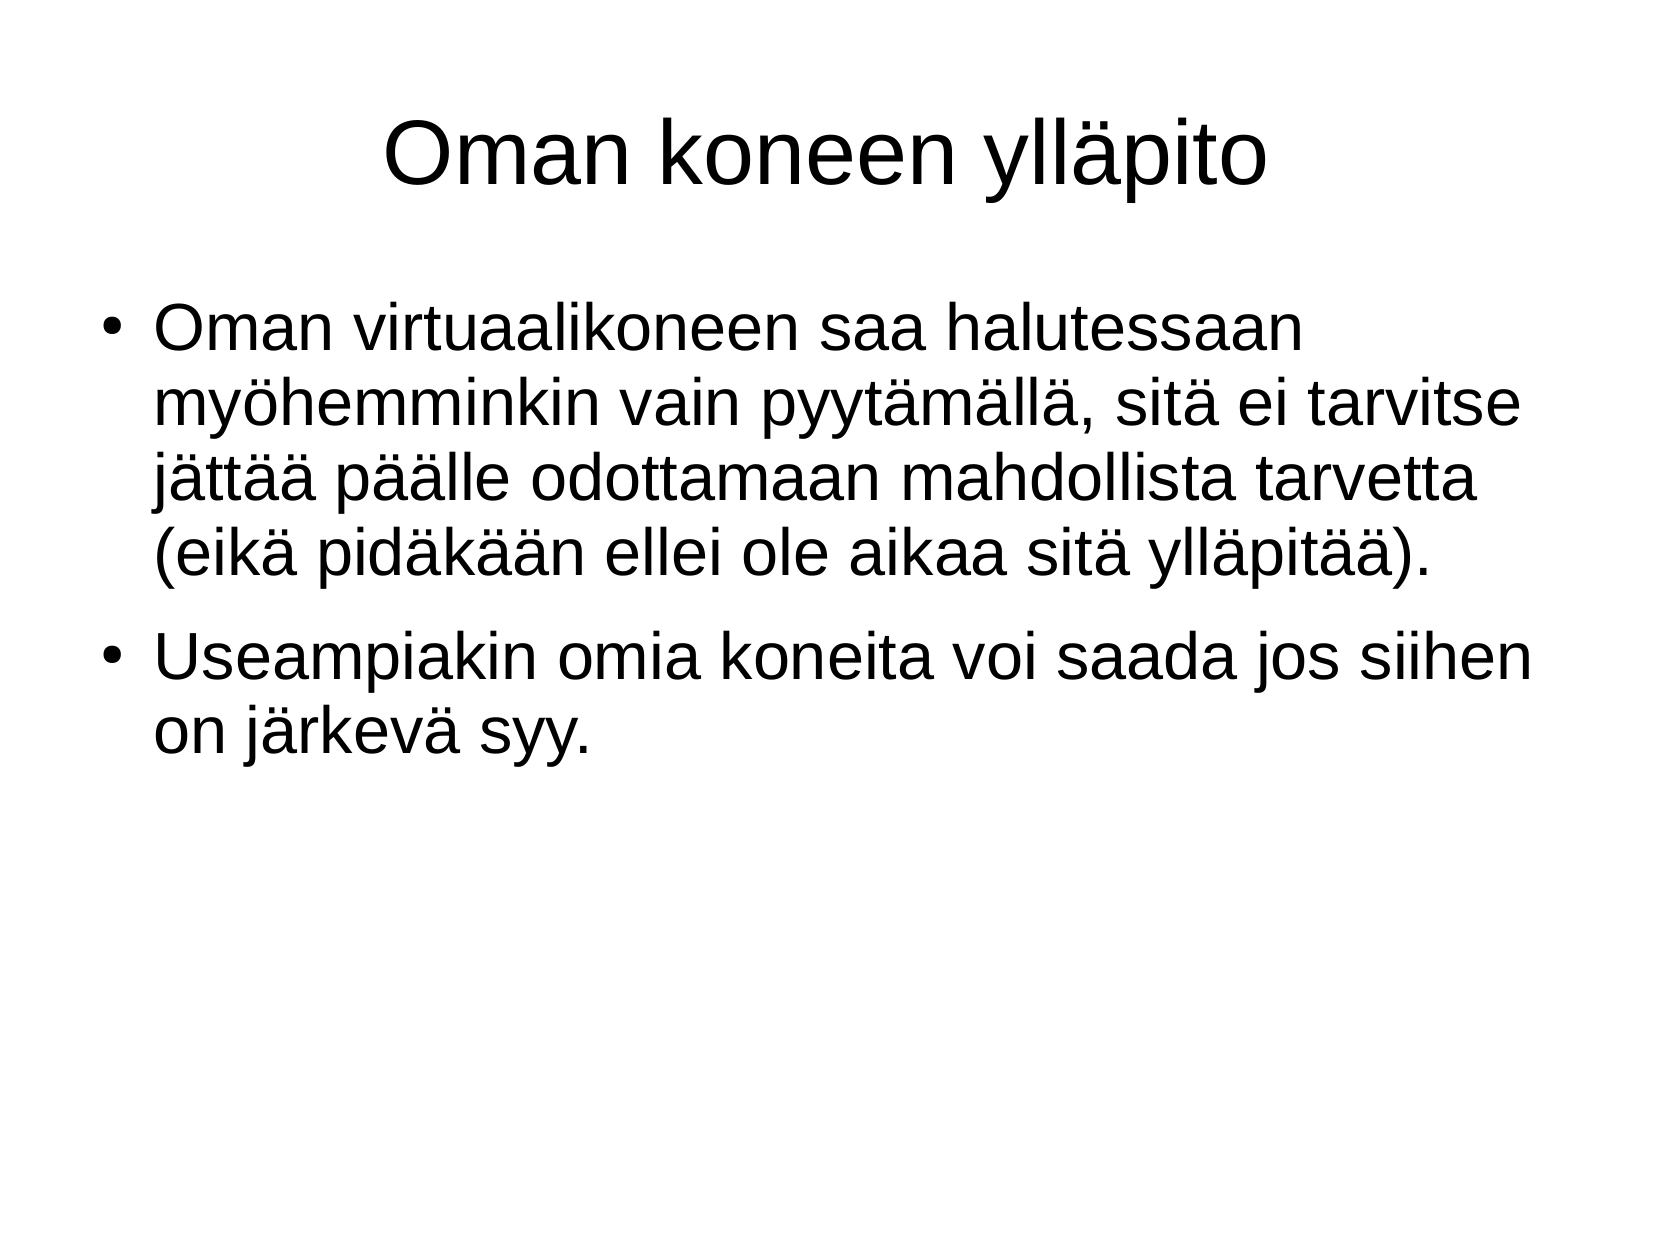

# Oman koneen ylläpito
Oman virtuaalikoneen saa halutessaan myöhemminkin vain pyytämällä, sitä ei tarvitse jättää päälle odottamaan mahdollista tarvetta (eikä pidäkään ellei ole aikaa sitä ylläpitää).
Useampiakin omia koneita voi saada jos siihen on järkevä syy.